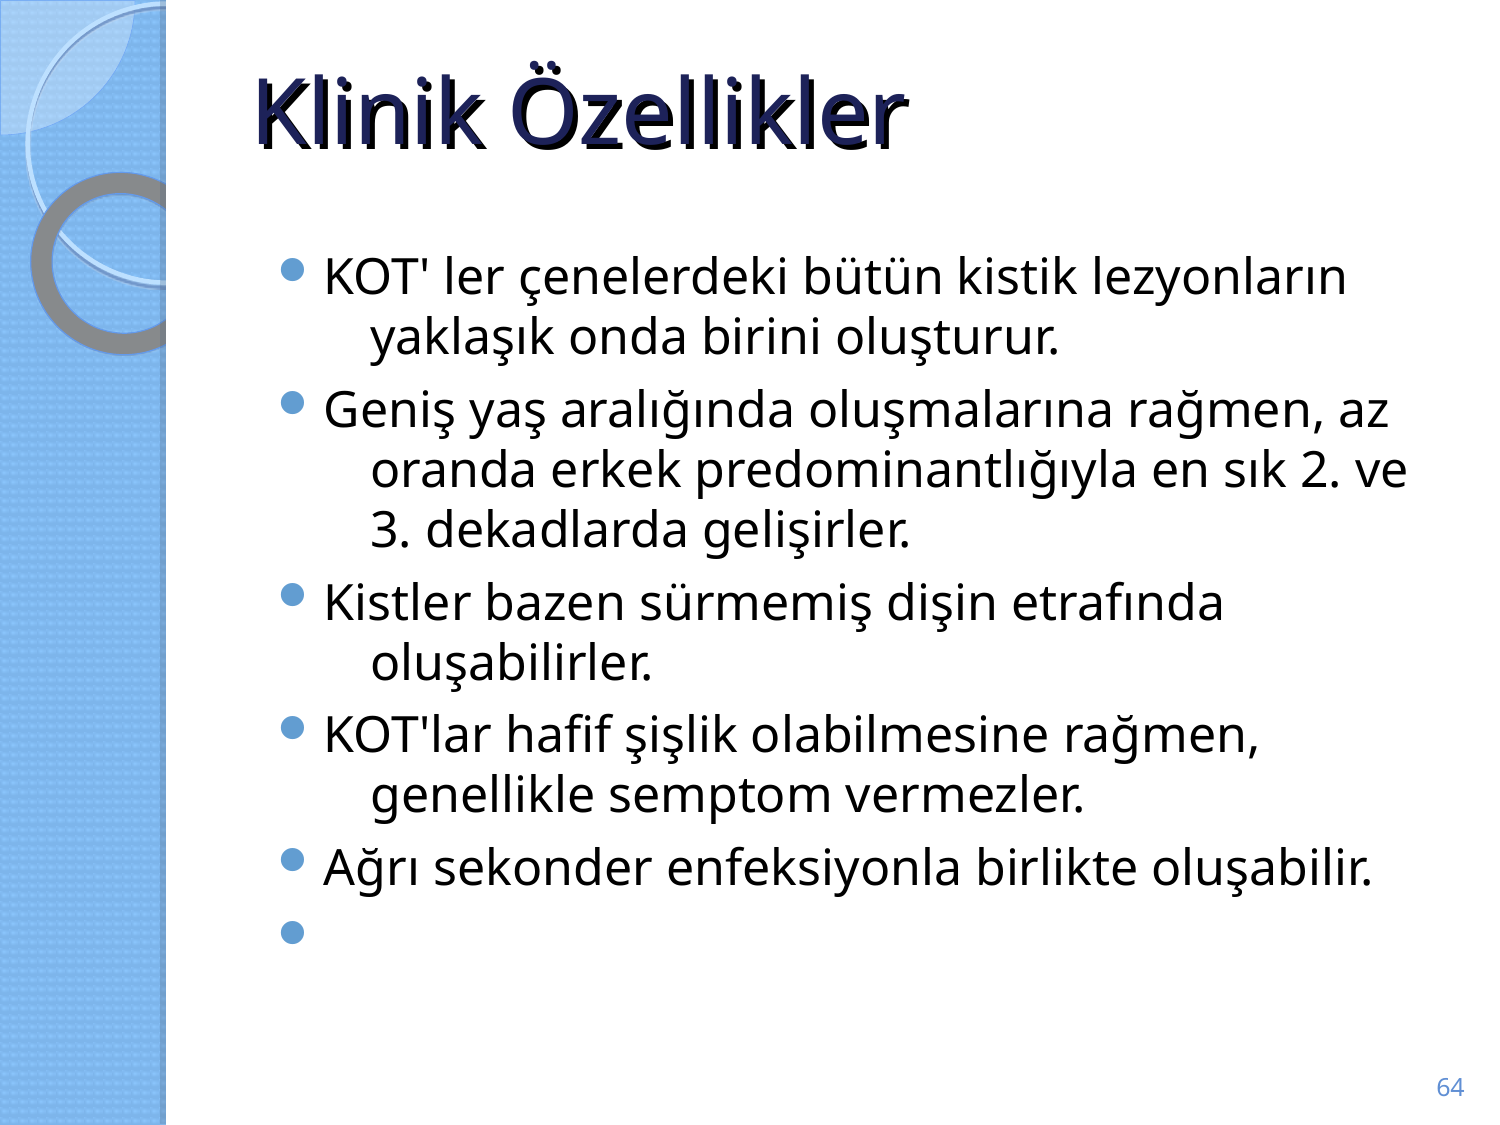

# Klinik Özellikler
KOT' ler çenelerdeki bütün kistik lezyonların yaklaşık onda birini oluşturur.
Geniş yaş aralığında oluşmalarına rağmen, az oranda erkek predominantlığıyla en sık 2. ve 3. dekadlarda gelişirler.
Kistler bazen sürmemiş dişin etrafında oluşabilirler.
KOT'lar hafif şişlik olabilmesine rağmen, genellikle semptom vermezler.
Ağrı sekonder enfeksiyonla birlikte oluşabilir.